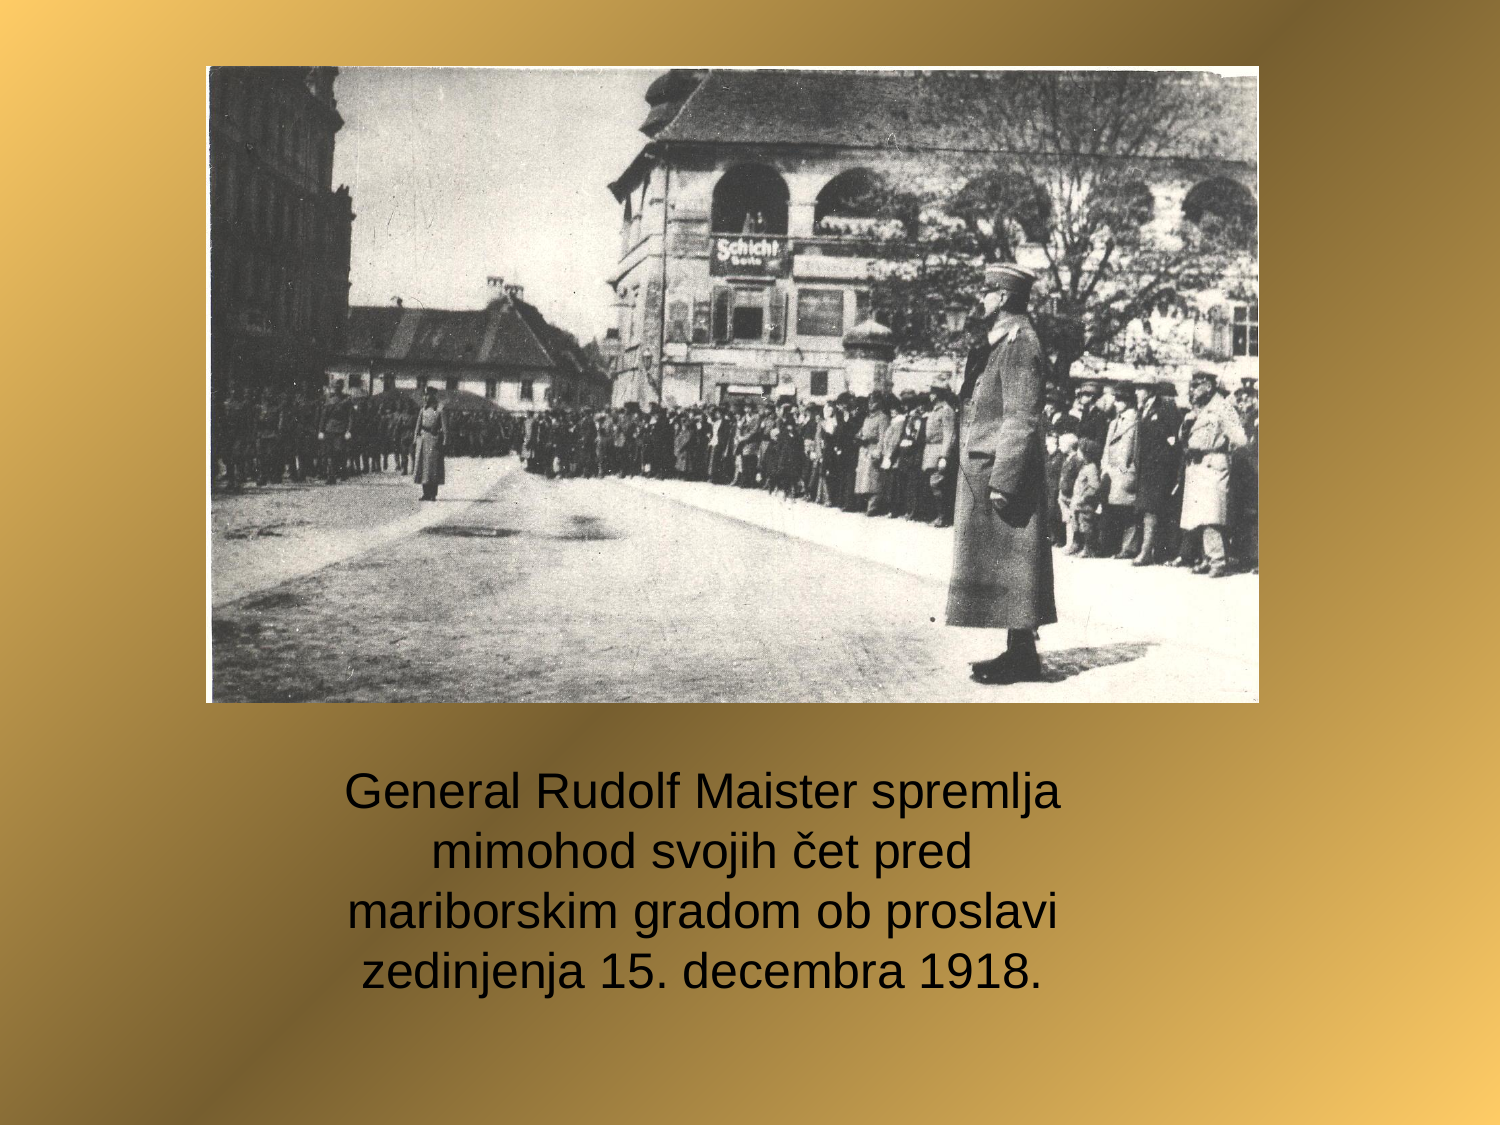

General Rudolf Maister spremlja mimohod svojih čet pred mariborskim gradom ob proslavi zedinjenja 15. decembra 1918.